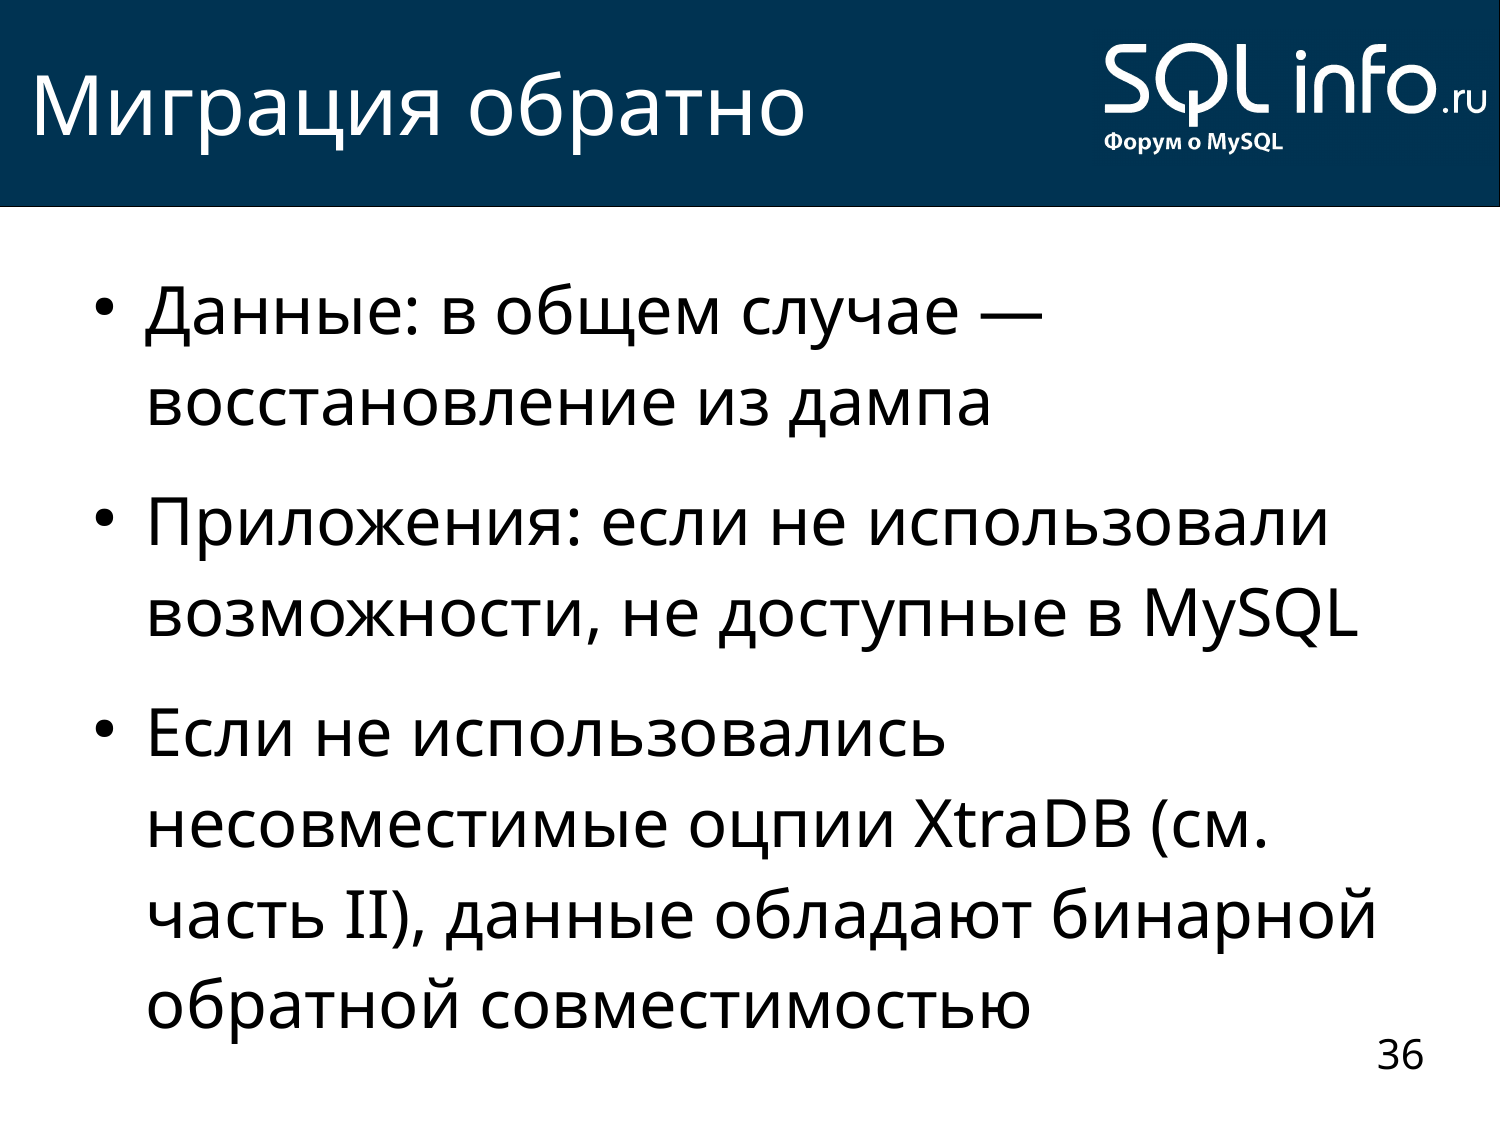

# Миграция обратно
Данные: в общем случае — восстановление из дампа
Приложения: если не использовали возможности, не доступные в MySQL
Если не использовались несовместимые оцпии XtraDB (см. часть II), данные обладают бинарной обратной совместимостью
36